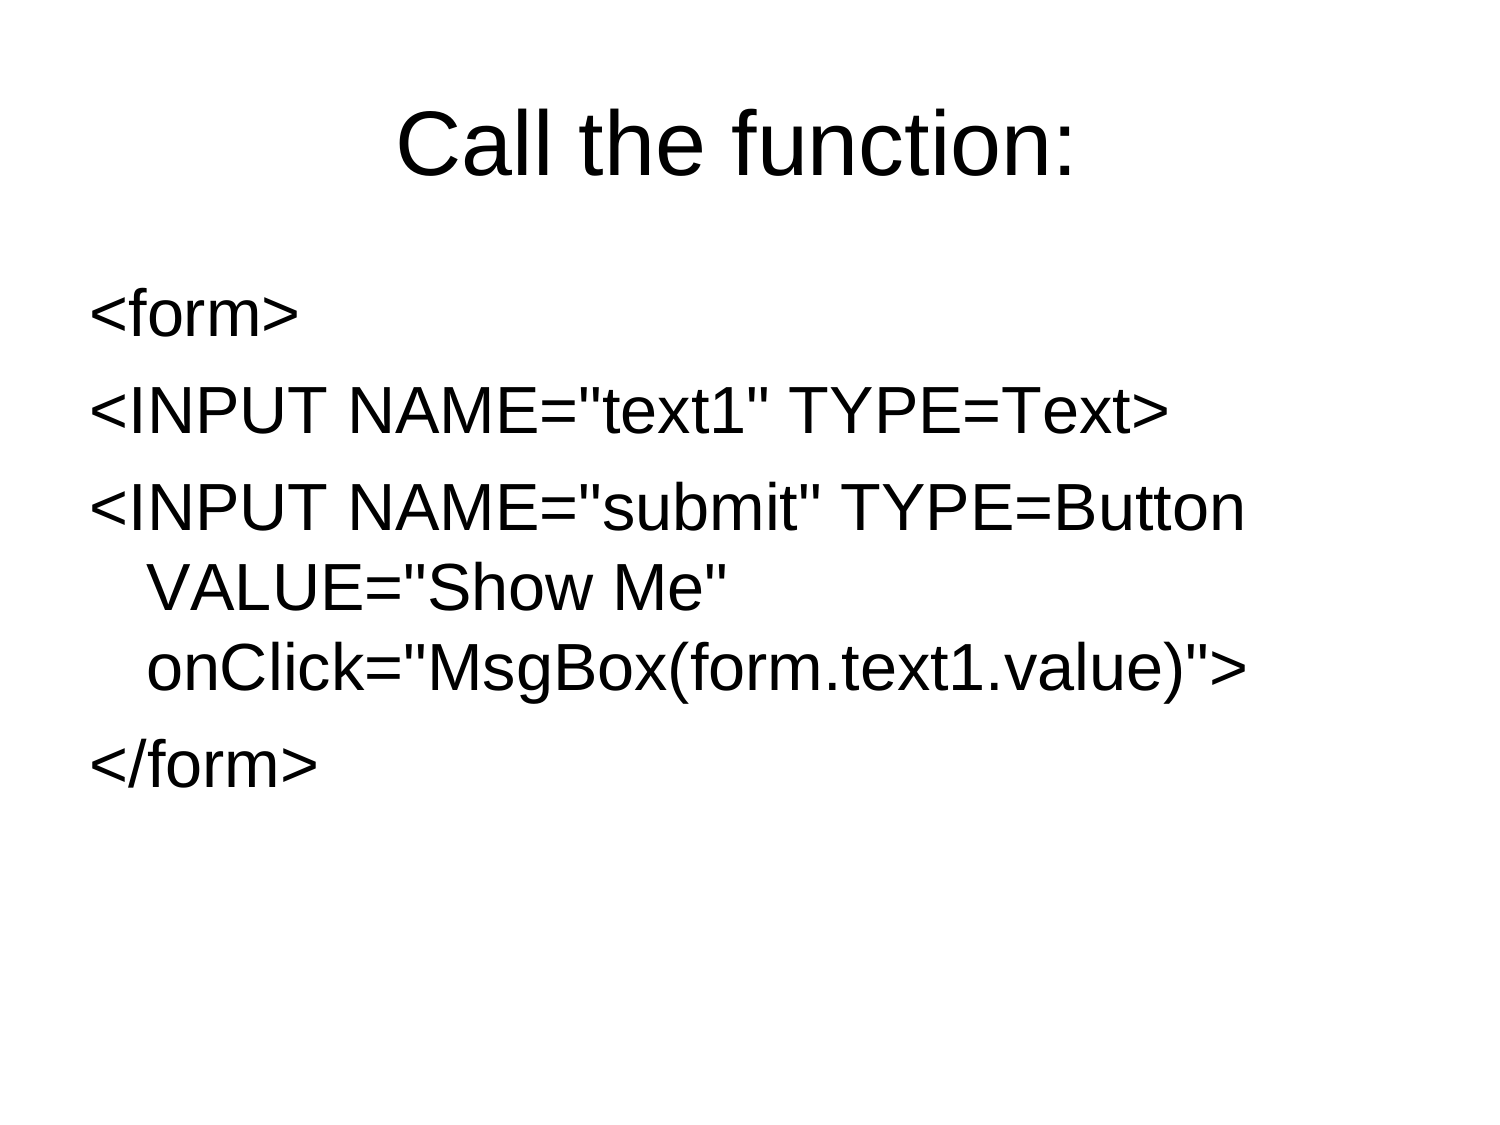

# Call the function:
<form>
<INPUT NAME="text1" TYPE=Text>
<INPUT NAME="submit" TYPE=Button VALUE="Show Me" onClick="MsgBox(form.text1.value)">
</form>